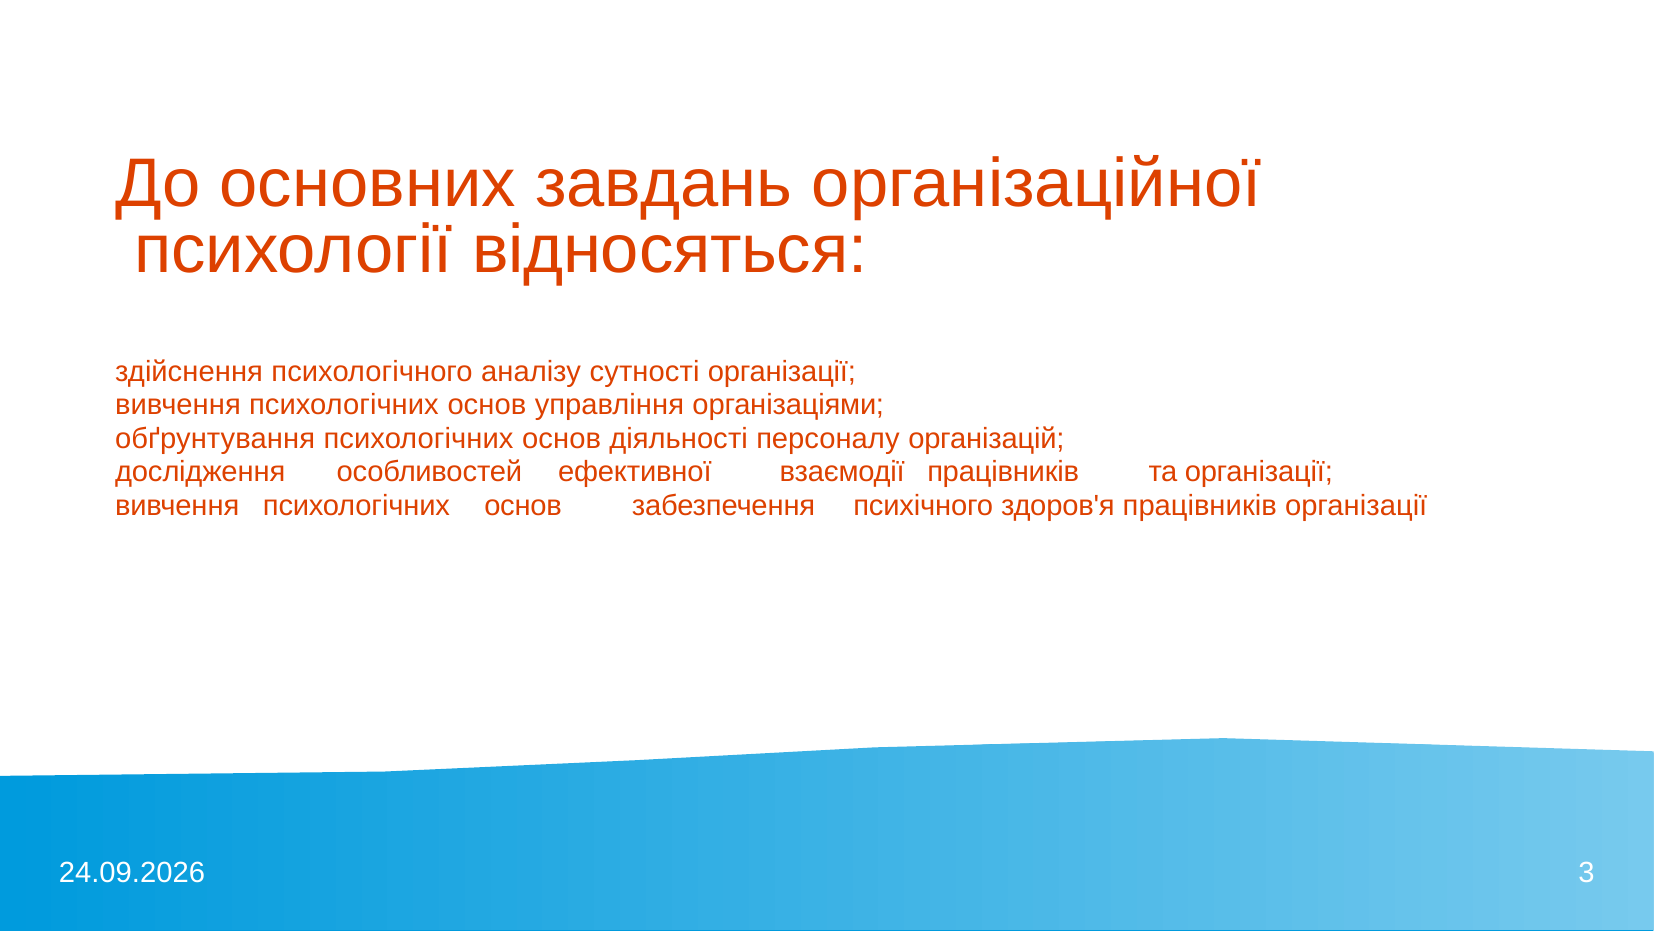

# До основних завдань організаційної психології відносяться: здійснення психологічного аналізу сутності організації; вивчення психологічних основ управління організаціями; обґрунтування психологічних основ діяльності персоналу організацій; дослідження	особливостей	ефективної	взаємодії	працівників	та організації; вивчення	психологічних	основ	забезпечення	психічного	здоров'я працівників організації